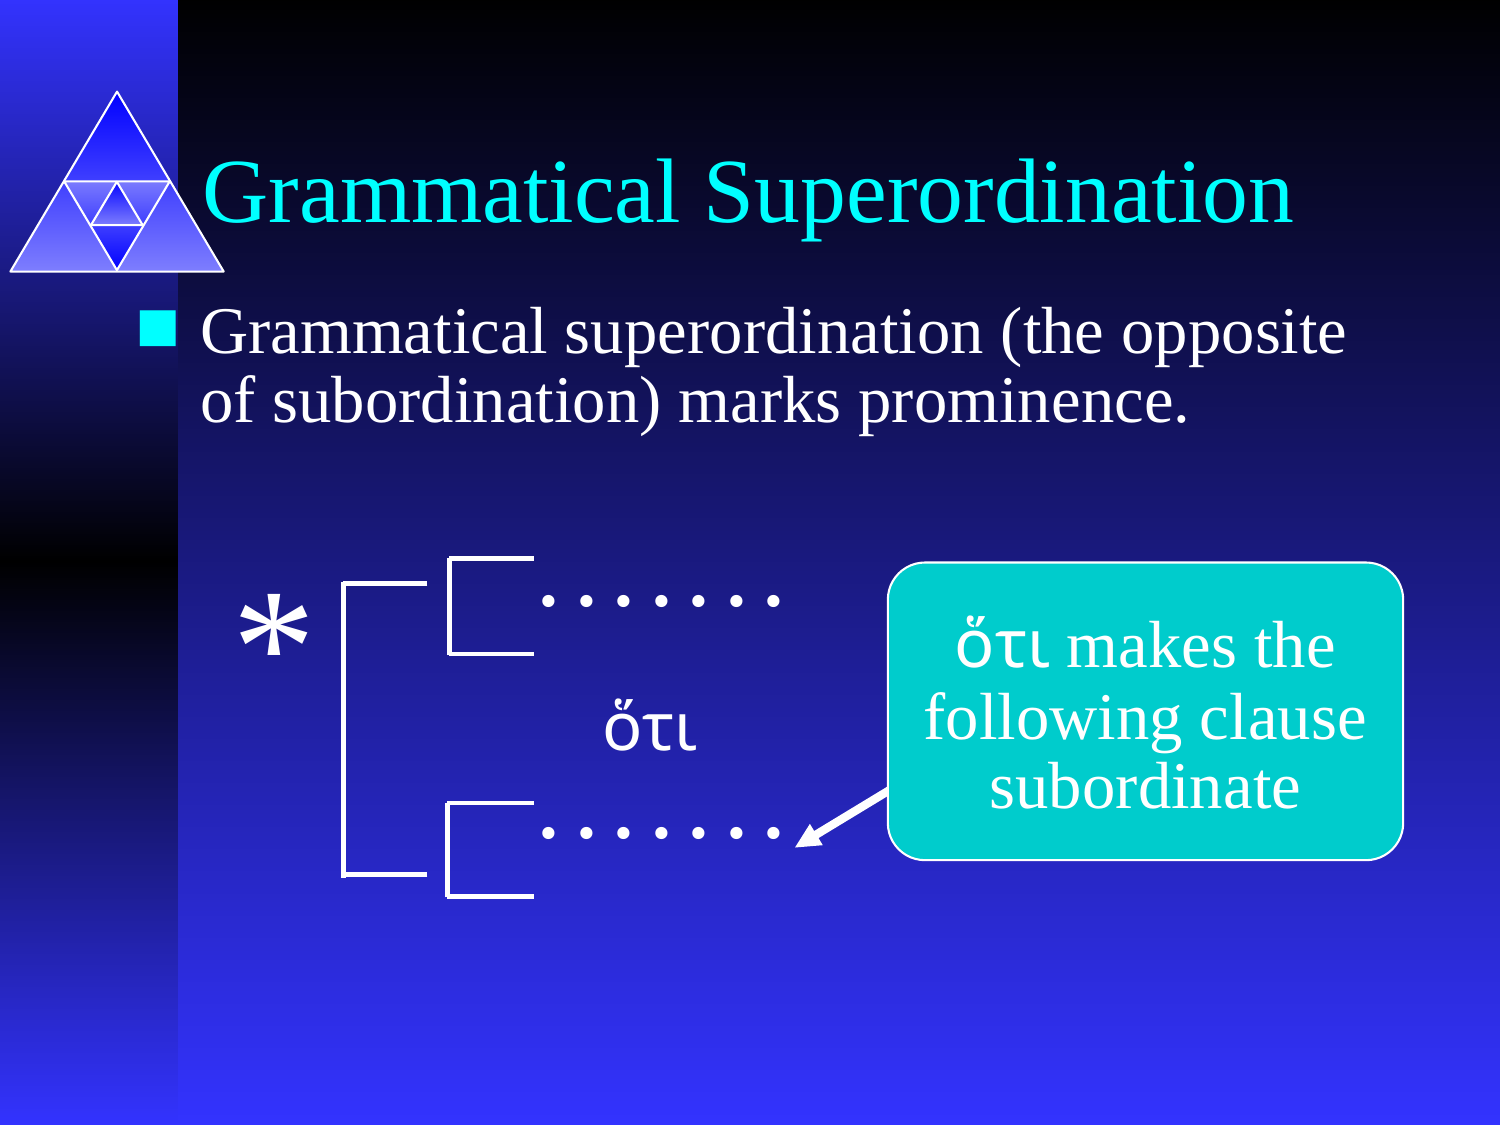

# Grammatical Superordination
Grammatical superordination (the opposite of subordination) marks prominence.
. . . . . . .
. . . . . . .
*
ὅτι makes the
following clause
subordinate
ὅτι